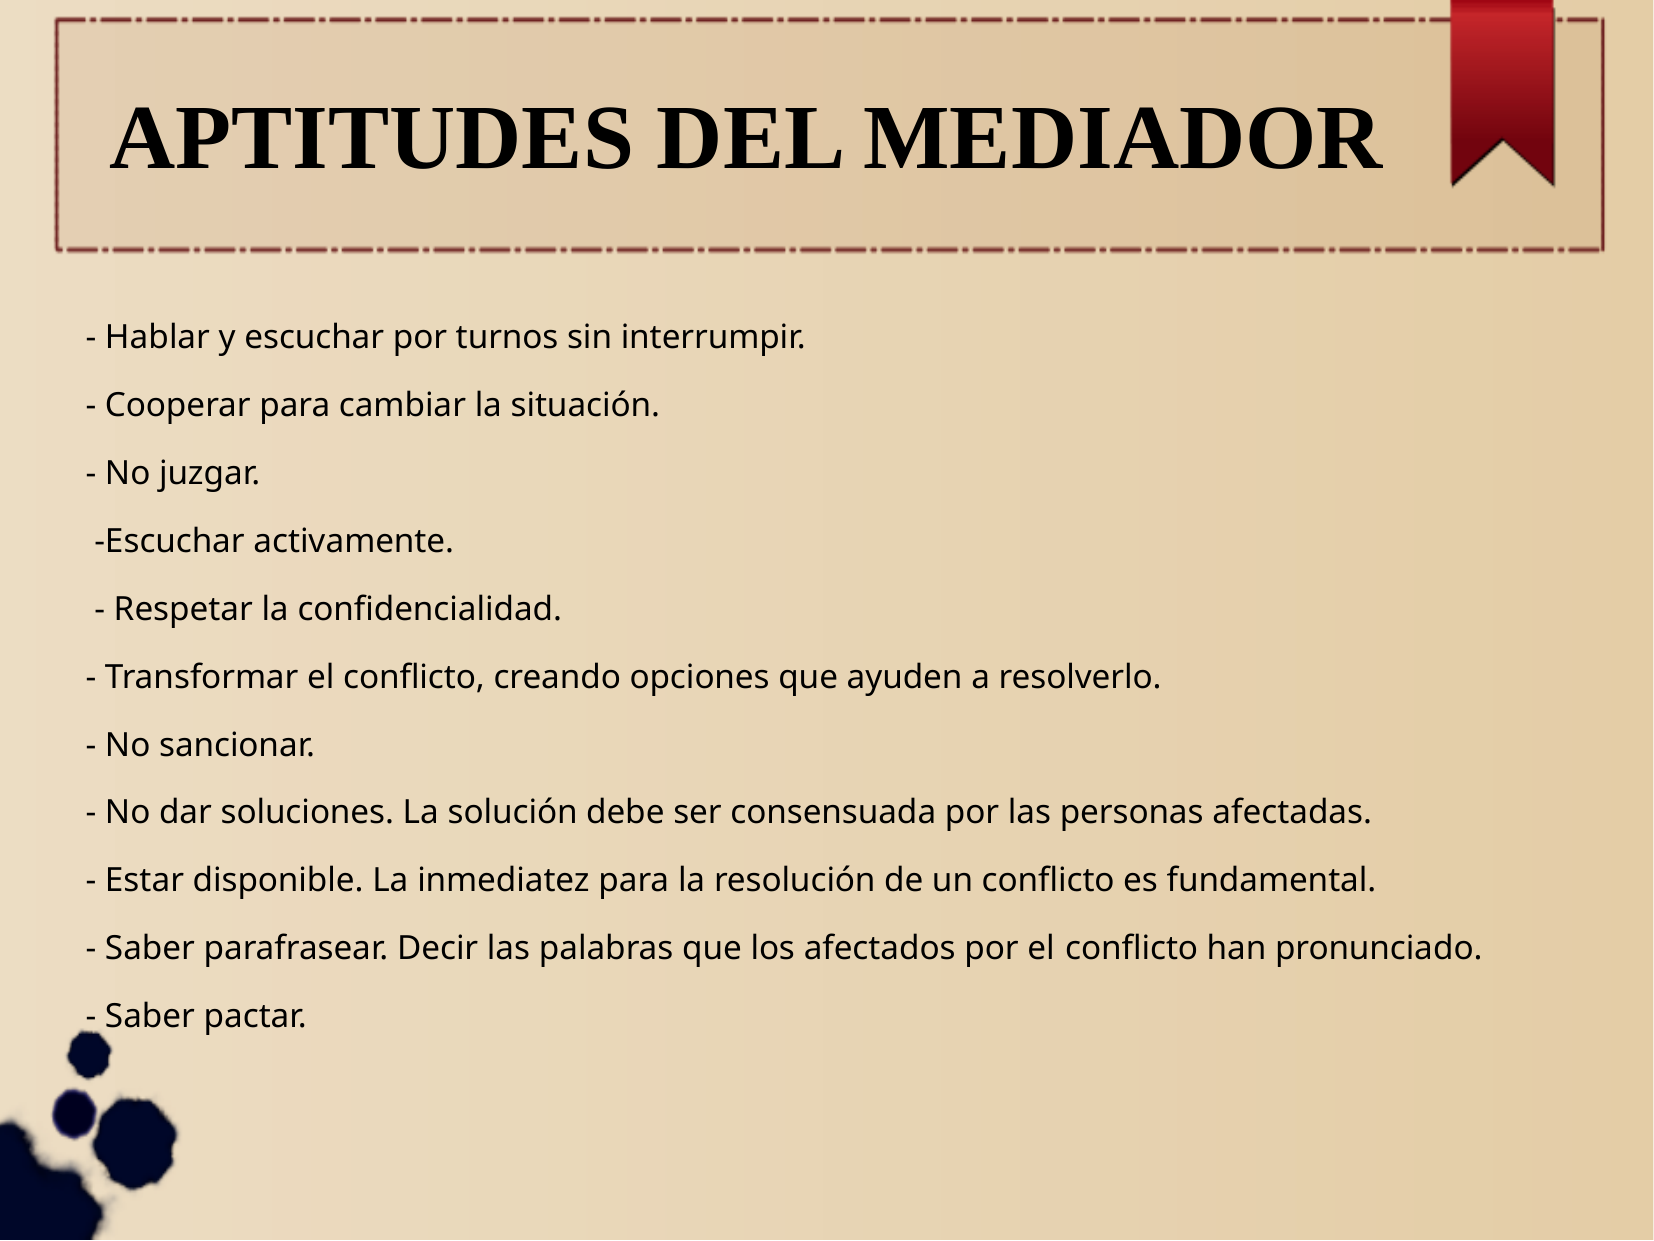

# APTITUDES DEL MEDIADOR
- Hablar y escuchar por turnos sin interrumpir.
- Cooperar para cambiar la situación.
- No juzgar.
 -Escuchar activamente.
 - Respetar la confidencialidad.
- Transformar el conflicto, creando opciones que ayuden a resolverlo.
- No sancionar.
- No dar soluciones. La solución debe ser consensuada por las personas afectadas.
- Estar disponible. La inmediatez para la resolución de un conflicto es fundamental.
- Saber parafrasear. Decir las palabras que los afectados por el conflicto han pronunciado.
- Saber pactar.